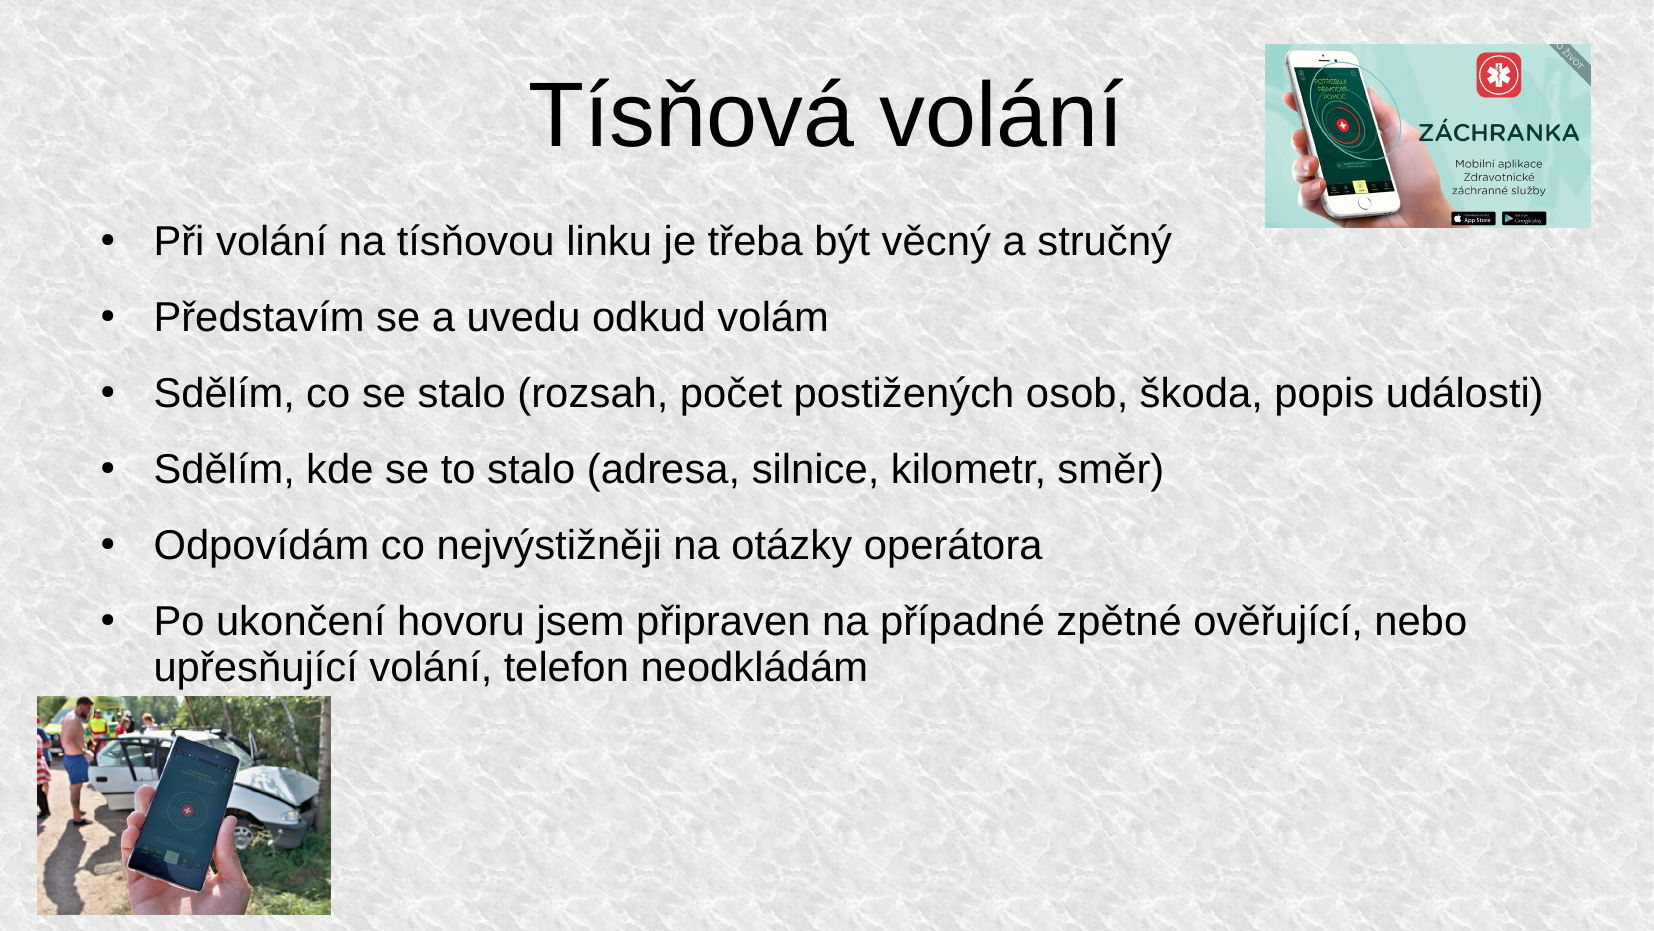

# Tísňová volání
Při volání na tísňovou linku je třeba být věcný a stručný
Představím se a uvedu odkud volám
Sdělím, co se stalo (rozsah, počet postižených osob, škoda, popis události)
Sdělím, kde se to stalo (adresa, silnice, kilometr, směr)
Odpovídám co nejvýstižněji na otázky operátora
Po ukončení hovoru jsem připraven na případné zpětné ověřující, nebo upřesňující volání, telefon neodkládám